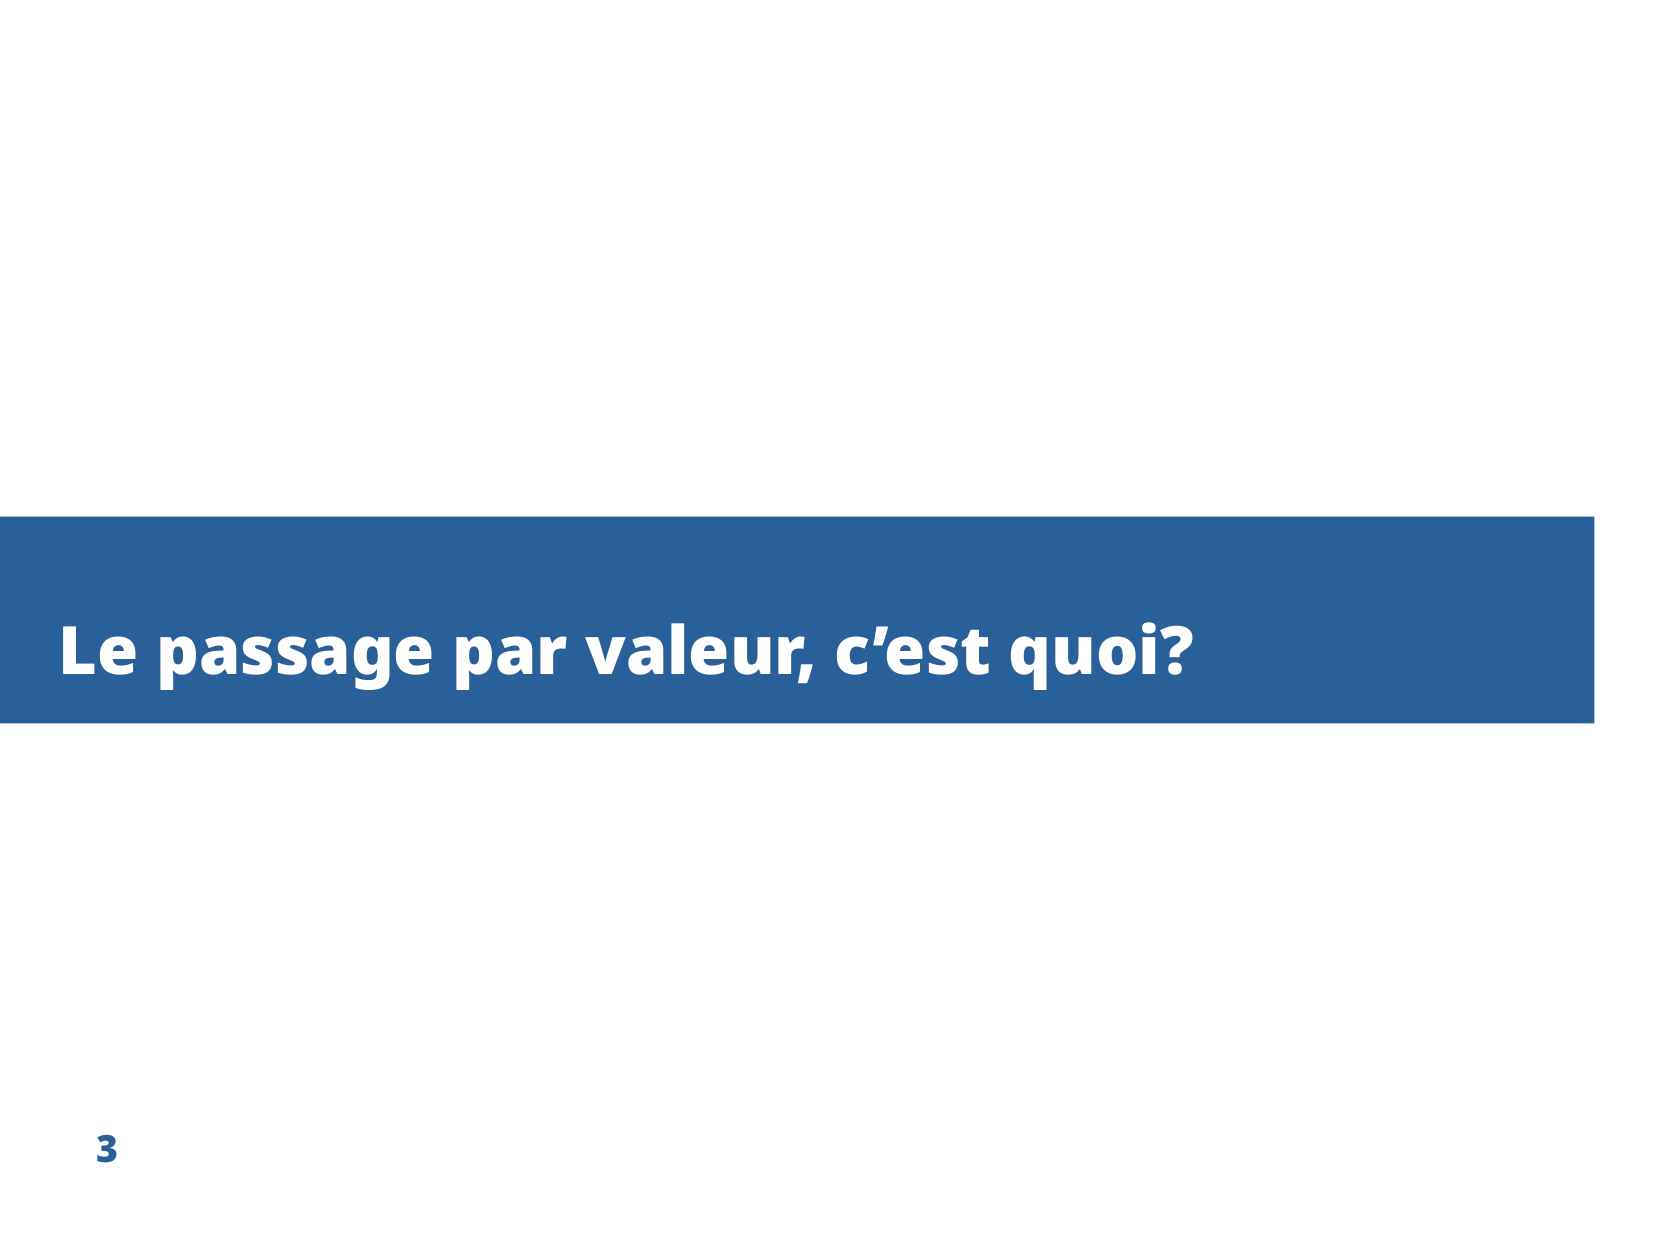

# Le passage par valeur, c’est quoi?
3